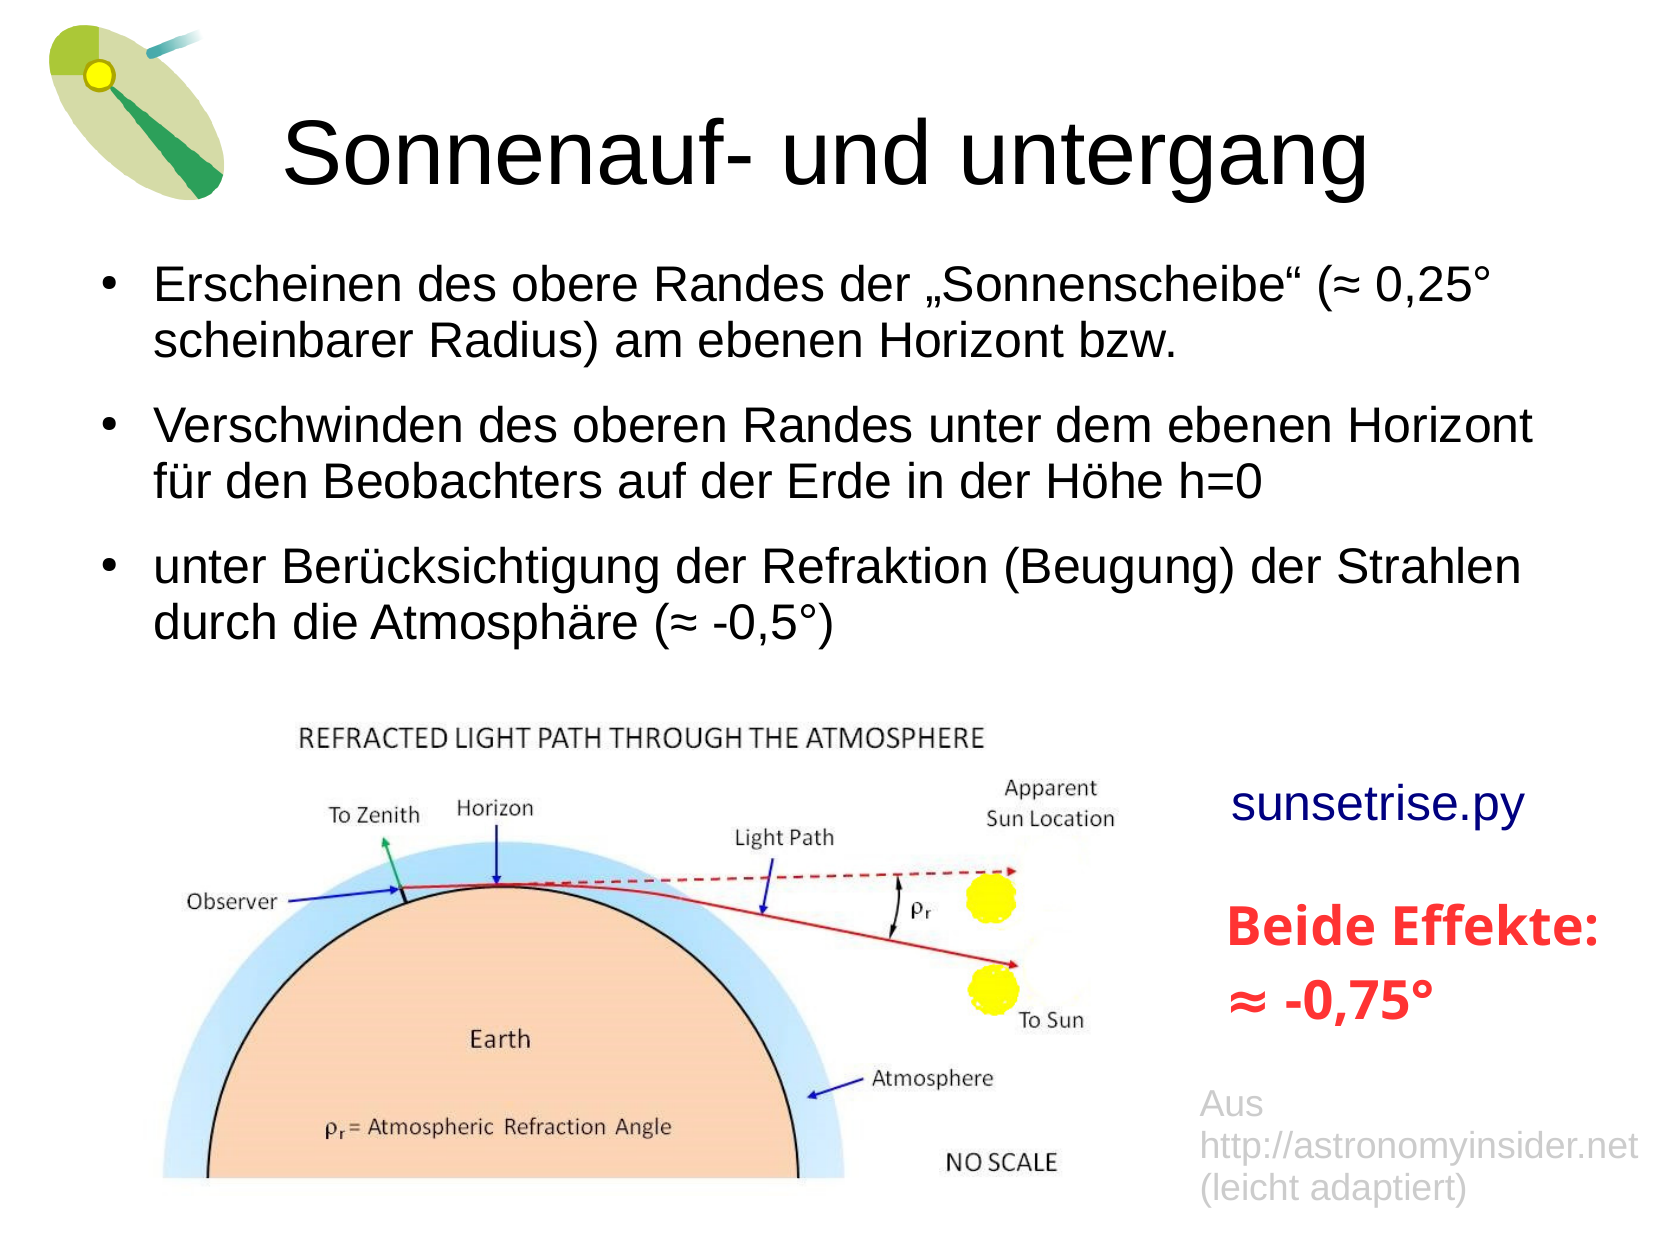

# Sonnenauf- und untergang
Erscheinen des obere Randes der „Sonnenscheibe“ (≈ 0,25° scheinbarer Radius) am ebenen Horizont bzw.
Verschwinden des oberen Randes unter dem ebenen Horizont für den Beobachters auf der Erde in der Höhe h=0
unter Berücksichtigung der Refraktion (Beugung) der Strahlen durch die Atmosphäre (≈ -0,5°)
sunsetrise.py
Beide Effekte:
≈ -0,75°
Aus
http://astronomyinsider.net
(leicht adaptiert)